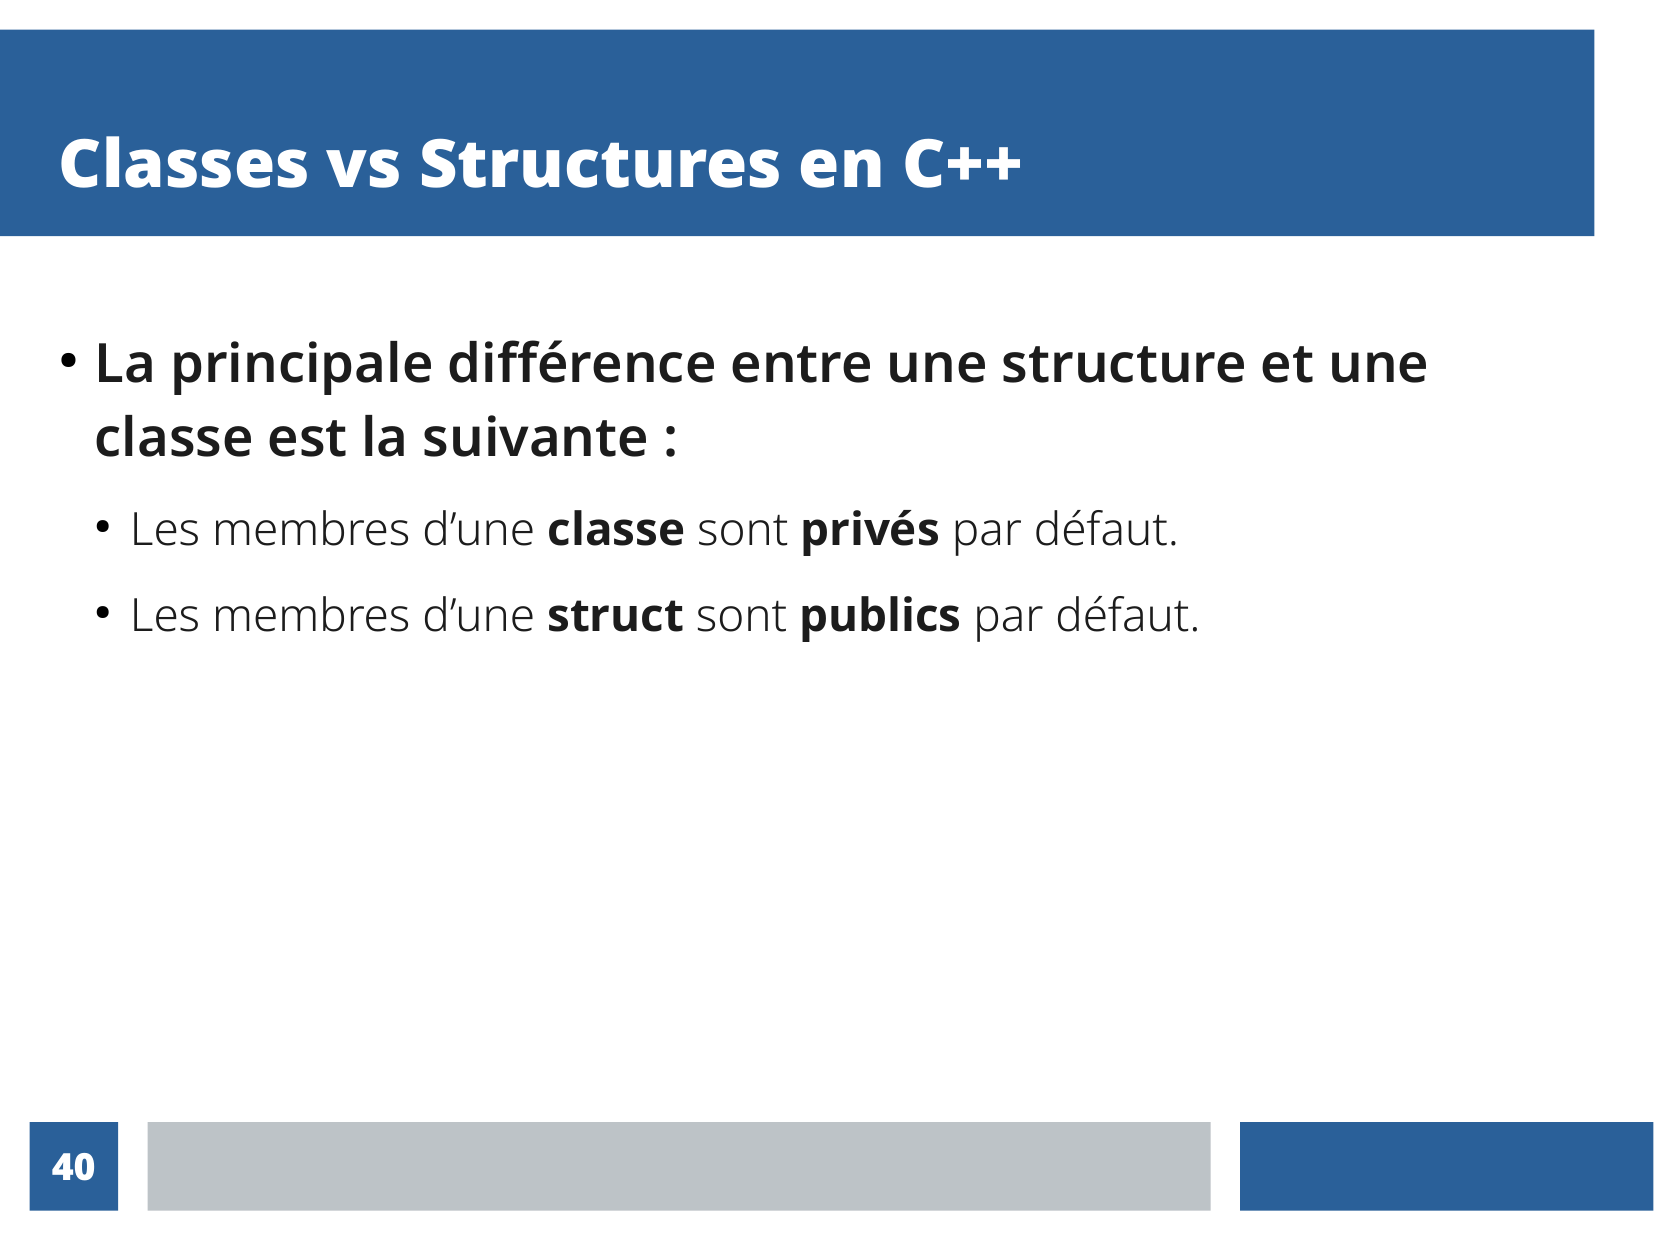

# Classes vs Structures en C++
La principale différence entre une structure et une classe est la suivante :
Les membres d’une classe sont privés par défaut.
Les membres d’une struct sont publics par défaut.
40